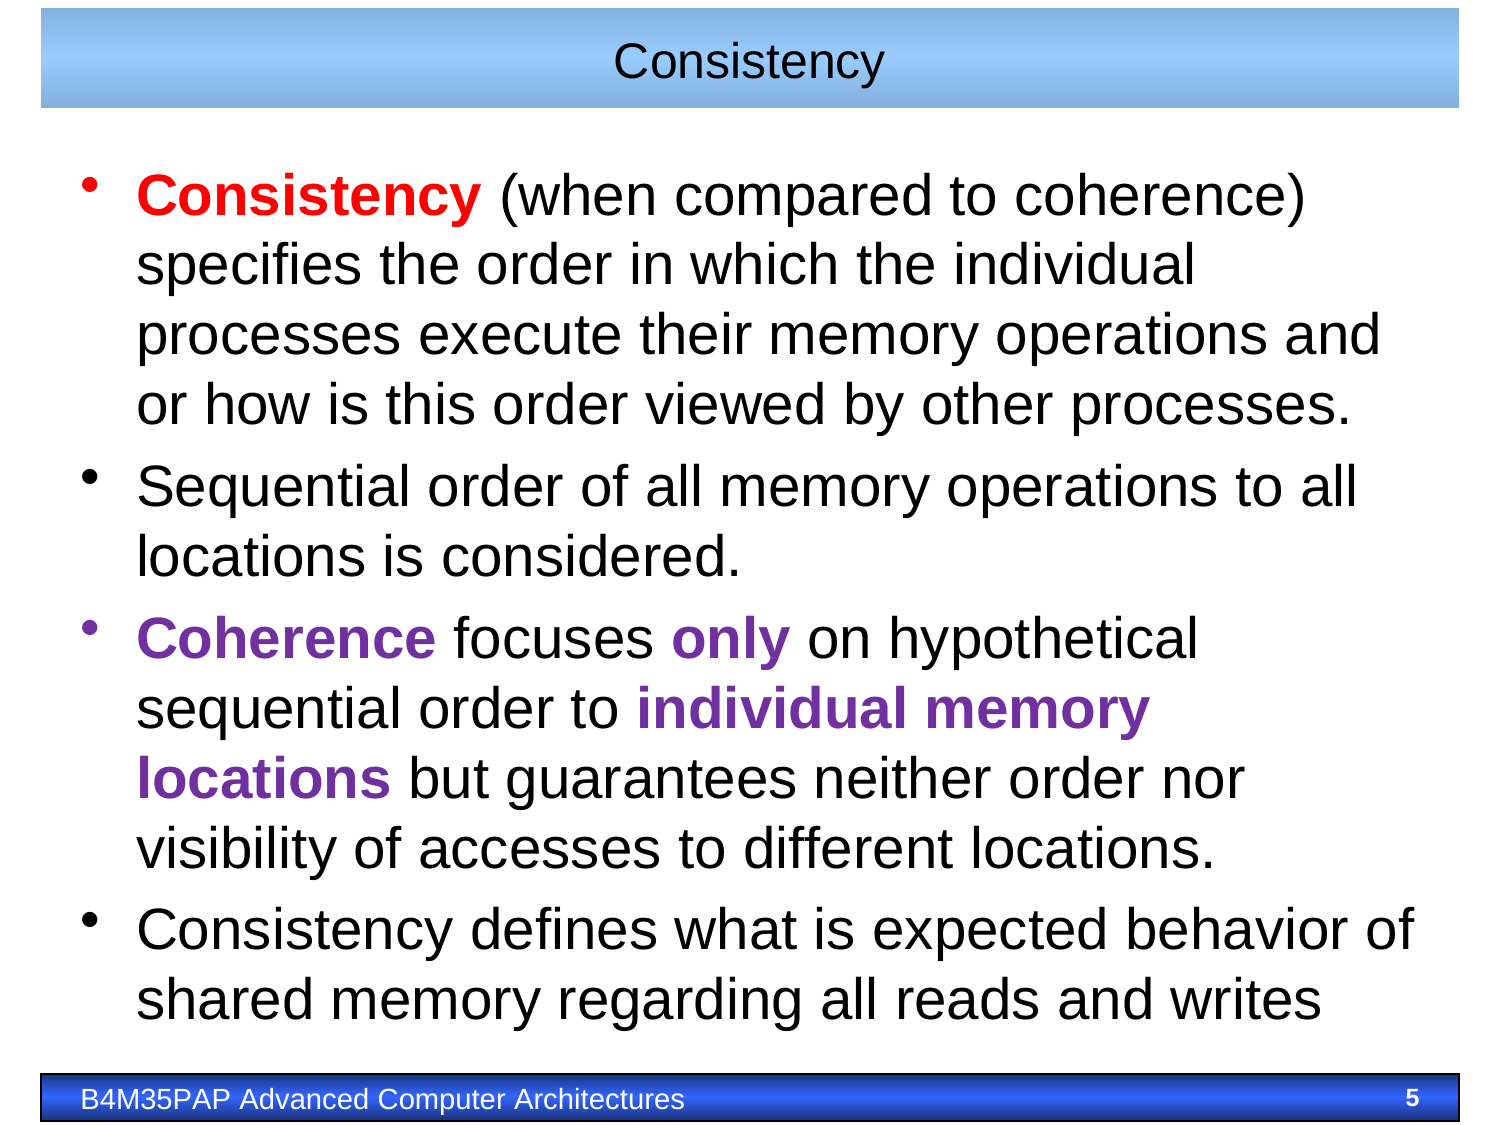

Consistency
# Consistency (when compared to coherence) specifies the order in which the individual processes execute their memory operations and or how is this order viewed by other processes.
Sequential order of all memory operations to all locations is considered.
Coherence focuses only on hypothetical sequential order to individual memory locations but guarantees neither order nor visibility of accesses to different locations.
Consistency defines what is expected behavior of shared memory regarding all reads and writes